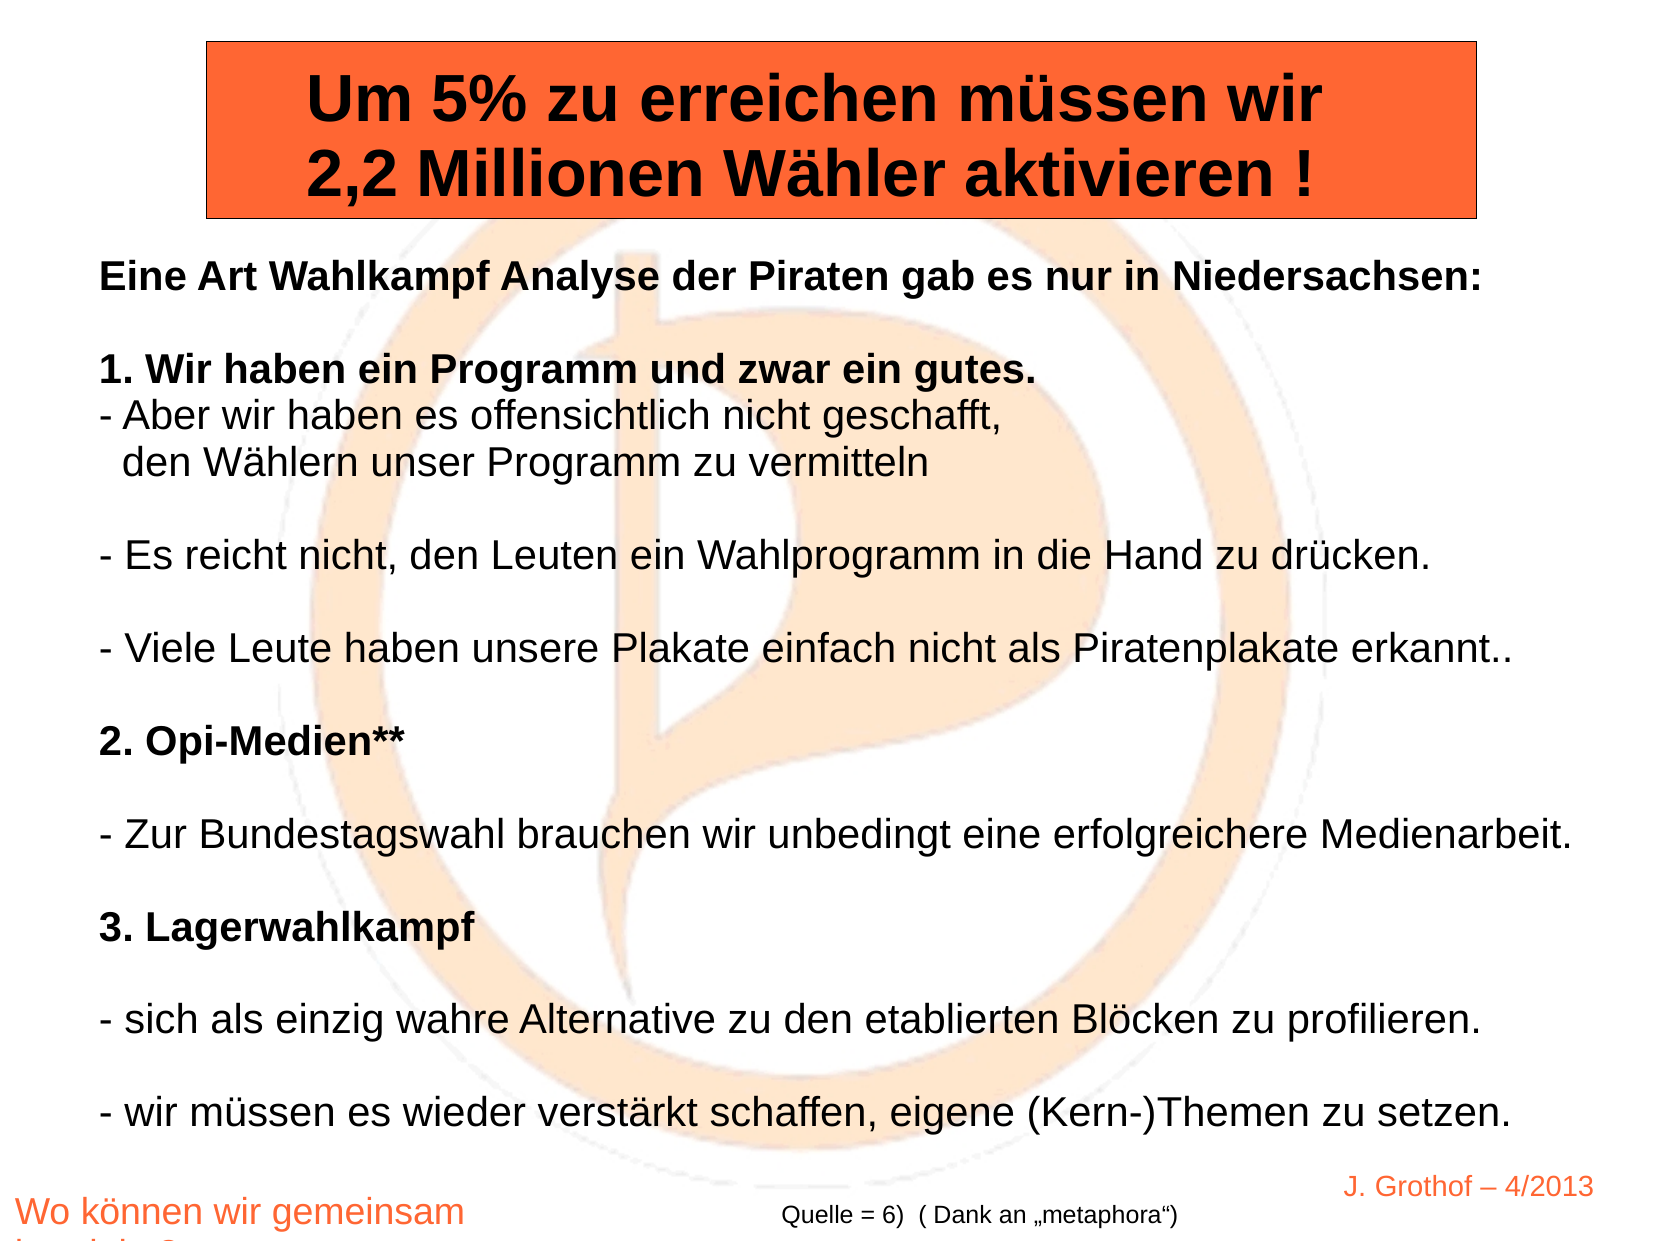

Um 5% zu erreichen müssen wir
2,2 Millionen Wähler aktivieren !
Eine Art Wahlkampf Analyse der Piraten gab es nur in Niedersachsen:
1. Wir haben ein Programm und zwar ein gutes.
- Aber wir haben es offensichtlich nicht geschafft,
 den Wählern unser Programm zu vermitteln
- Es reicht nicht, den Leuten ein Wahlprogramm in die Hand zu drücken.
- Viele Leute haben unsere Plakate einfach nicht als Piratenplakate erkannt..
2. Opi-Medien**
- Zur Bundestagswahl brauchen wir unbedingt eine erfolgreichere Medienarbeit.
3. Lagerwahlkampf
- sich als einzig wahre Alternative zu den etablierten Blöcken zu profilieren.
- wir müssen es wieder verstärkt schaffen, eigene (Kern-)Themen zu setzen.
Wo können wir gemeinsam handeln ?
Quelle = 6) ( Dank an „metaphora“)